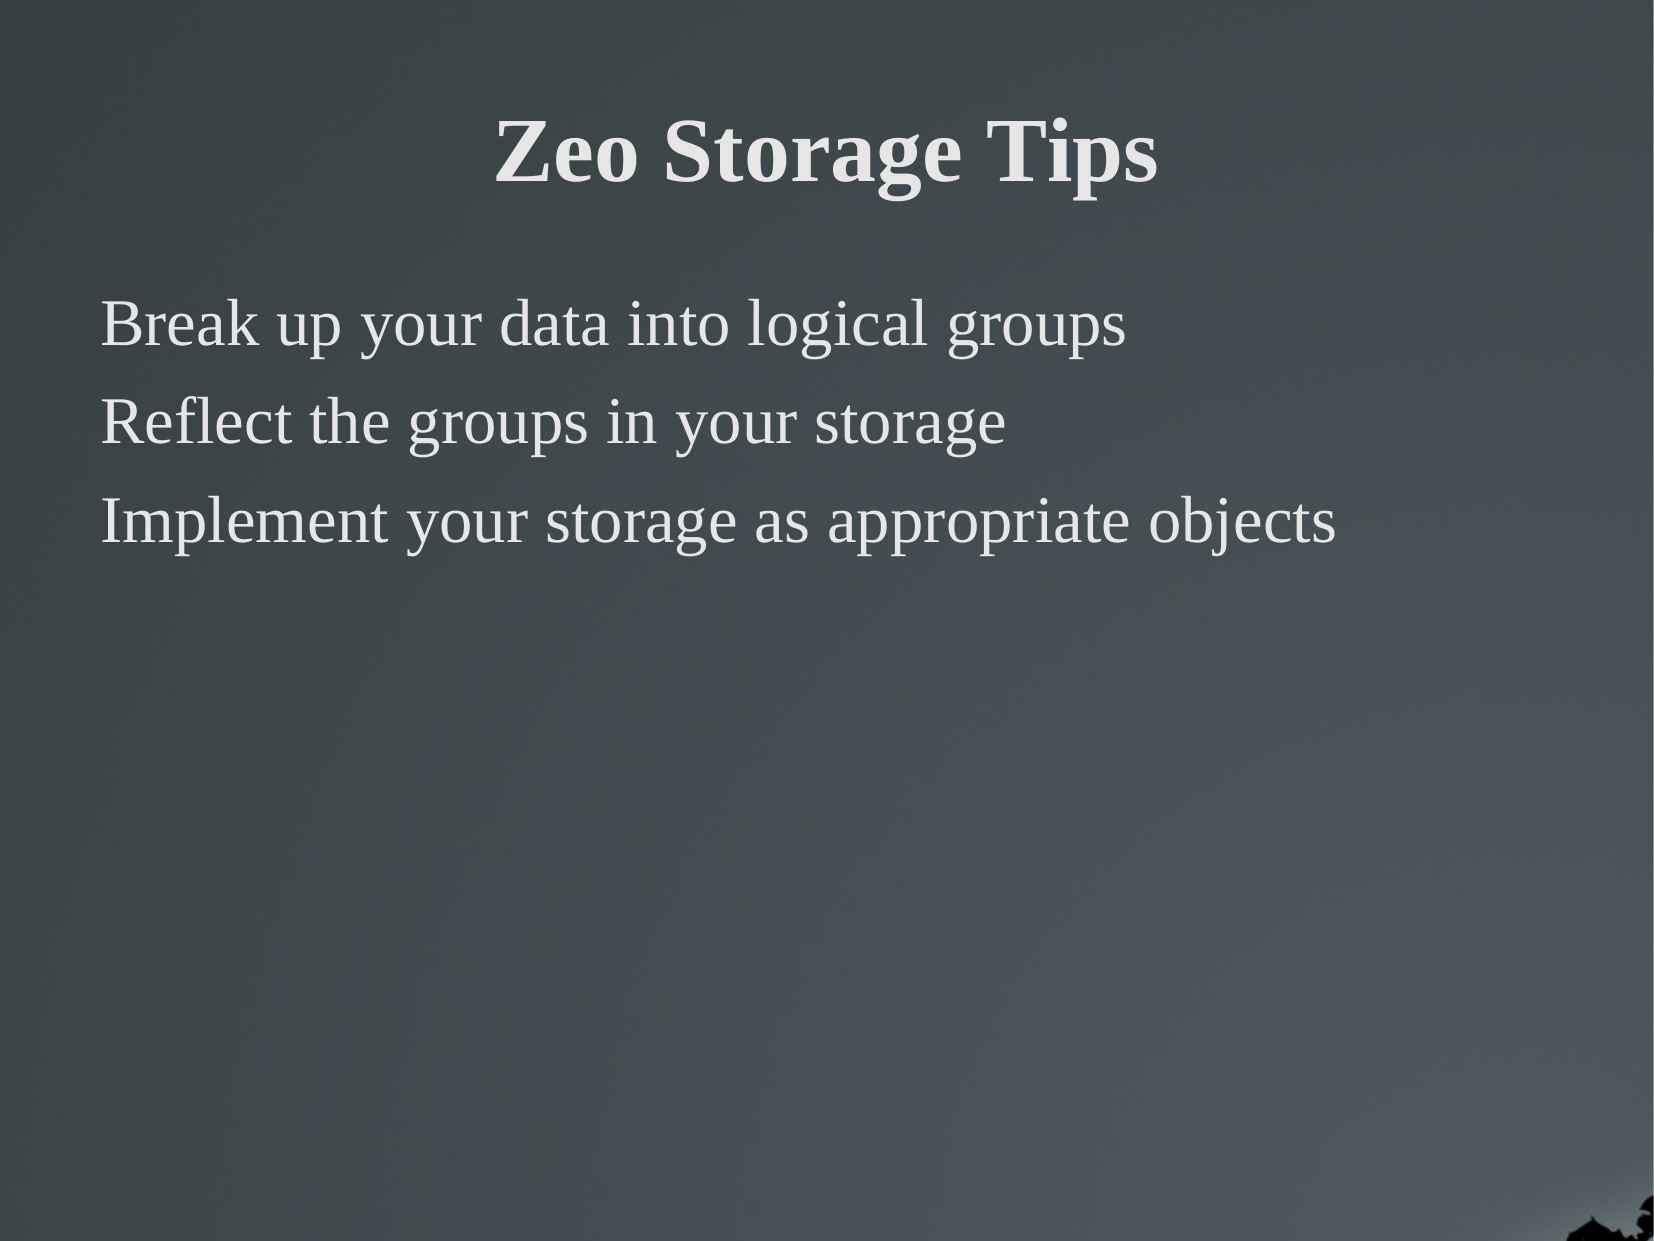

# Zeo Storage Tips
Break up your data into logical groups
Reflect the groups in your storage
Implement your storage as appropriate objects